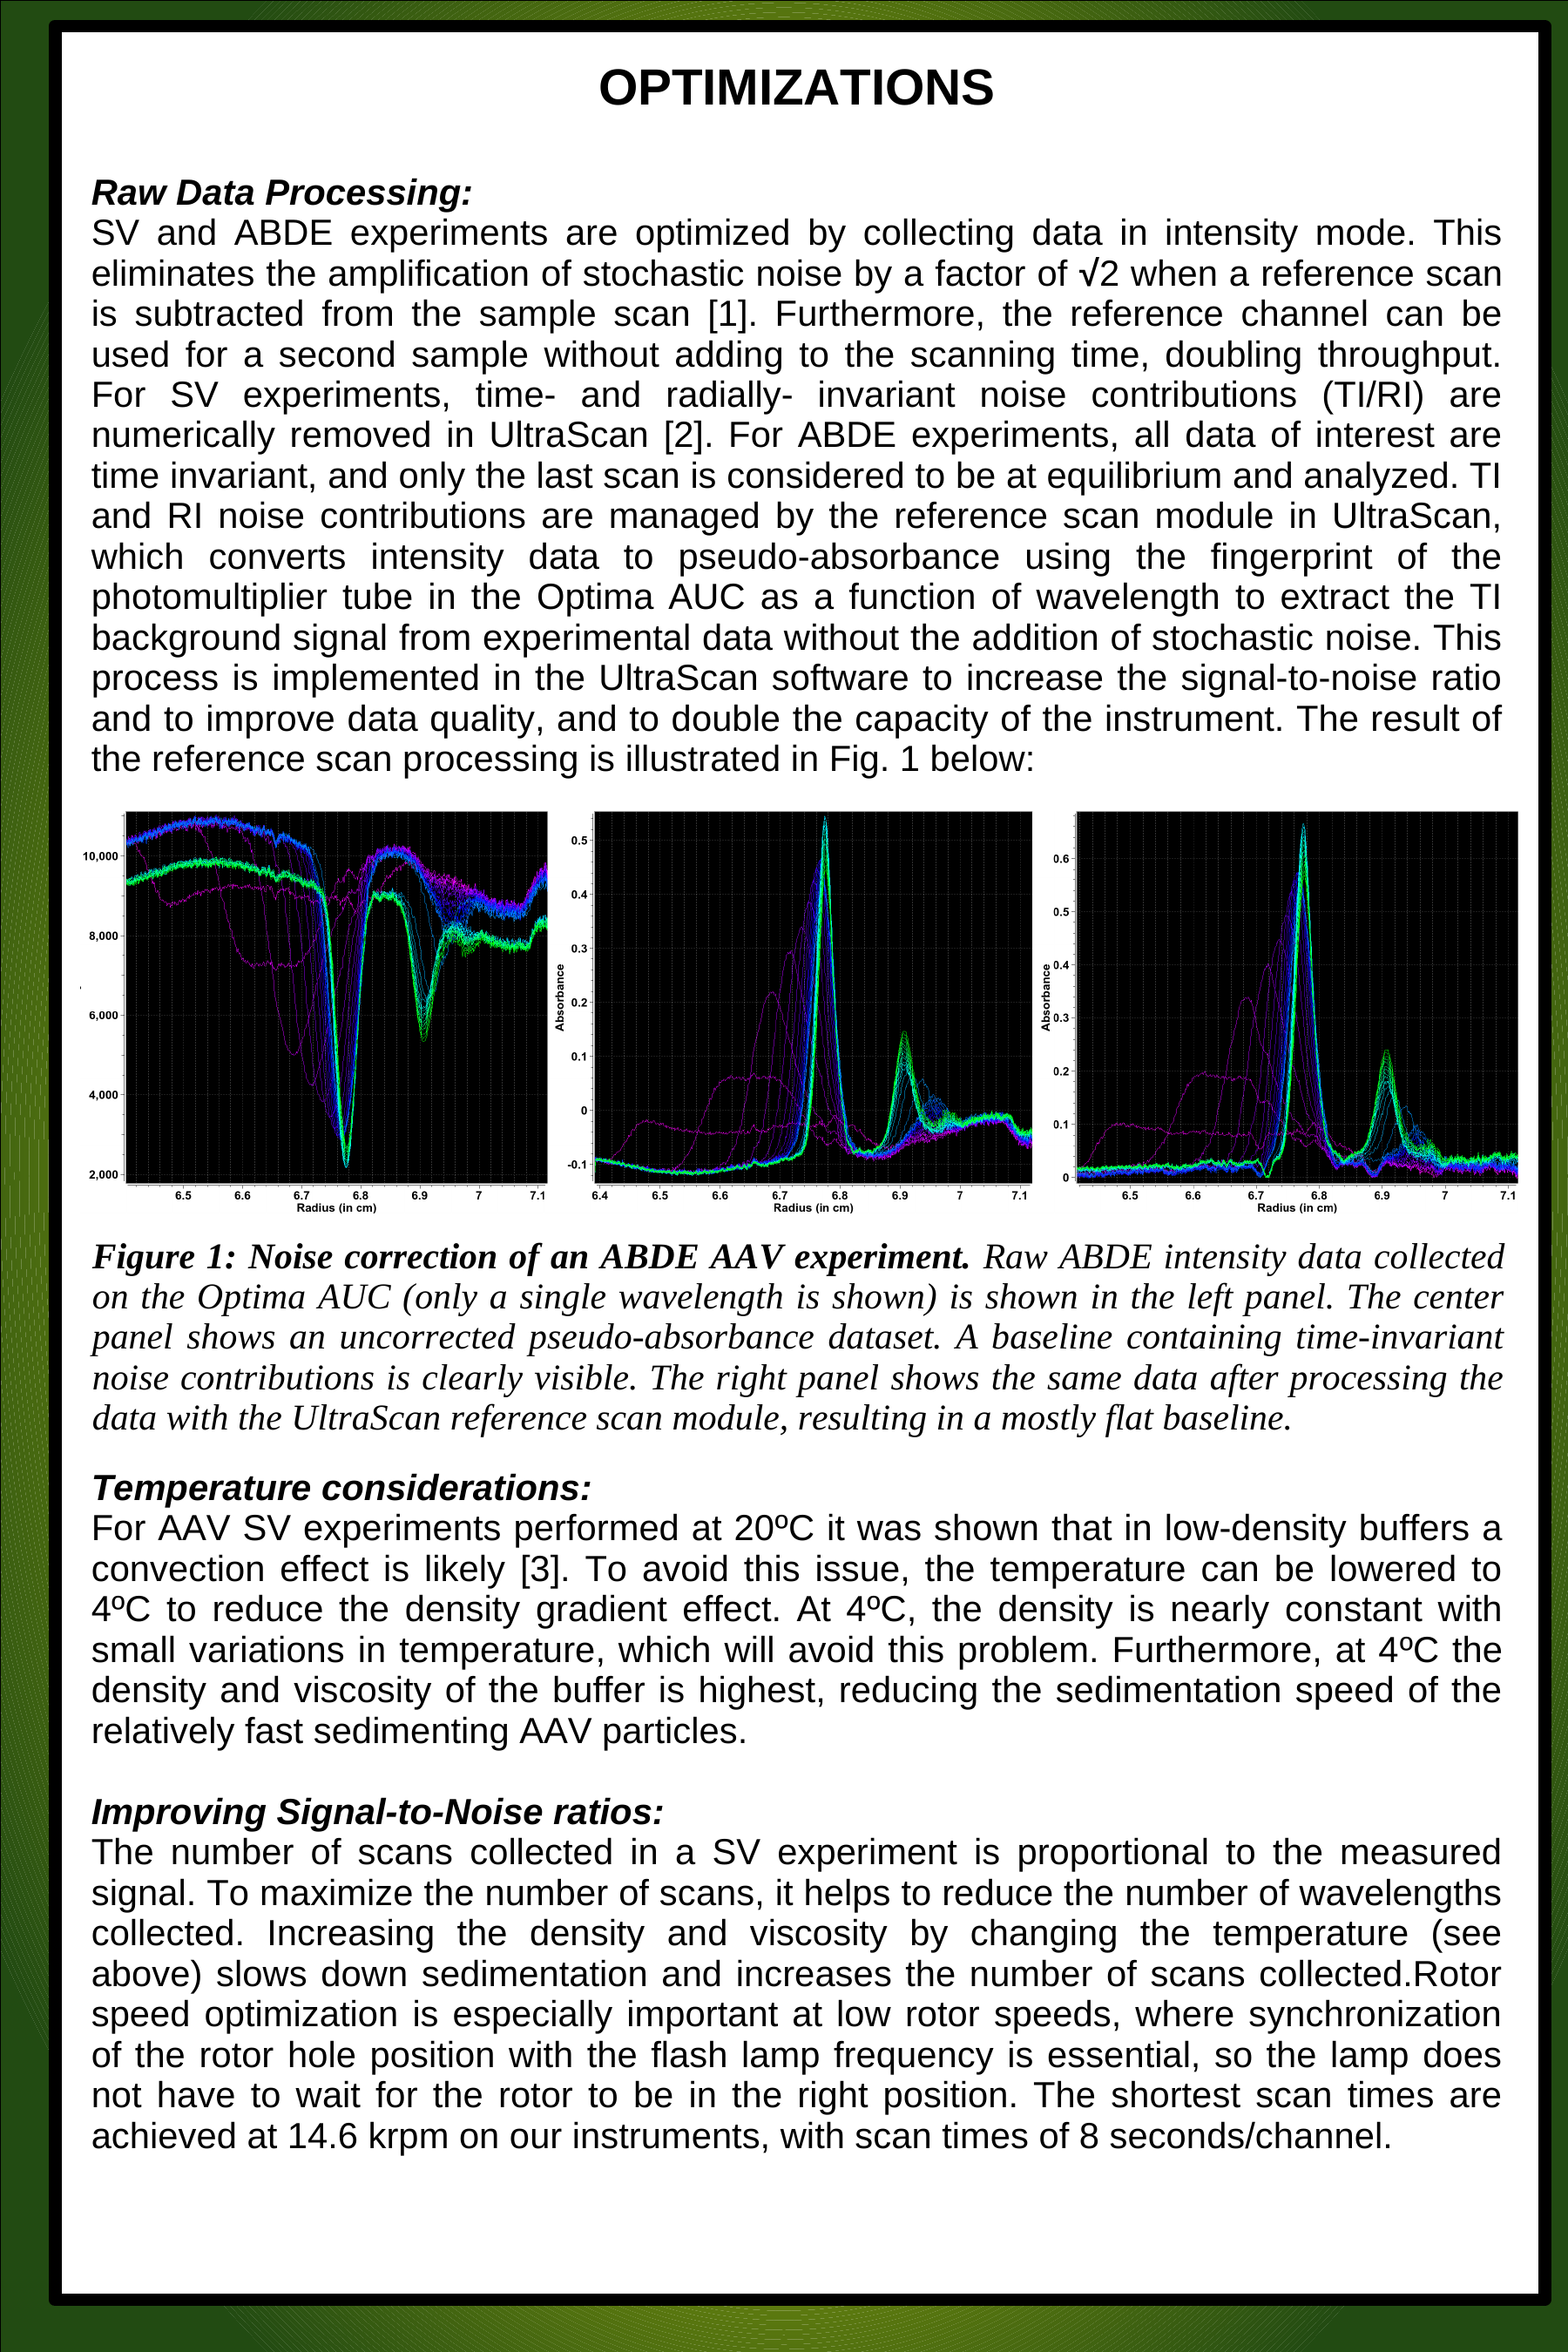

OPTIMIZATIONS
Raw Data Processing:
SV and ABDE experiments are optimized by collecting data in intensity mode. This eliminates the amplification of stochastic noise by a factor of √2 when a reference scan is subtracted from the sample scan [1]. Furthermore, the reference channel can be used for a second sample without adding to the scanning time, doubling throughput. For SV experiments, time- and radially- invariant noise contributions (TI/RI) are numerically removed in UltraScan [2]. For ABDE experiments, all data of interest are time invariant, and only the last scan is considered to be at equilibrium and analyzed. TI and RI noise contributions are managed by the reference scan module in UltraScan, which converts intensity data to pseudo-absorbance using the fingerprint of the photomultiplier tube in the Optima AUC as a function of wavelength to extract the TI background signal from experimental data without the addition of stochastic noise. This process is implemented in the UltraScan software to increase the signal-to-noise ratio and to improve data quality, and to double the capacity of the instrument. The result of the reference scan processing is illustrated in Fig. 1 below:
Temperature considerations:
For AAV SV experiments performed at 20ºC it was shown that in low-density buffers a convection effect is likely [3]. To avoid this issue, the temperature can be lowered to 4ºC to reduce the density gradient effect. At 4ºC, the density is nearly constant with small variations in temperature, which will avoid this problem. Furthermore, at 4ºC the density and viscosity of the buffer is highest, reducing the sedimentation speed of the relatively fast sedimenting AAV particles.
Improving Signal-to-Noise ratios:
The number of scans collected in a SV experiment is proportional to the measured signal. To maximize the number of scans, it helps to reduce the number of wavelengths collected. Increasing the density and viscosity by changing the temperature (see above) slows down sedimentation and increases the number of scans collected.Rotor speed optimization is especially important at low rotor speeds, where synchronization of the rotor hole position with the flash lamp frequency is essential, so the lamp does not have to wait for the rotor to be in the right position. The shortest scan times are achieved at 14.6 krpm on our instruments, with scan times of 8 seconds/channel.
Figure 1: Noise correction of an ABDE AAV experiment. Raw ABDE intensity data collected on the Optima AUC (only a single wavelength is shown) is shown in the left panel. The center panel shows an uncorrected pseudo-absorbance dataset. A baseline containing time-invariant noise contributions is clearly visible. The right panel shows the same data after processing the data with the UltraScan reference scan module, resulting in a mostly flat baseline.